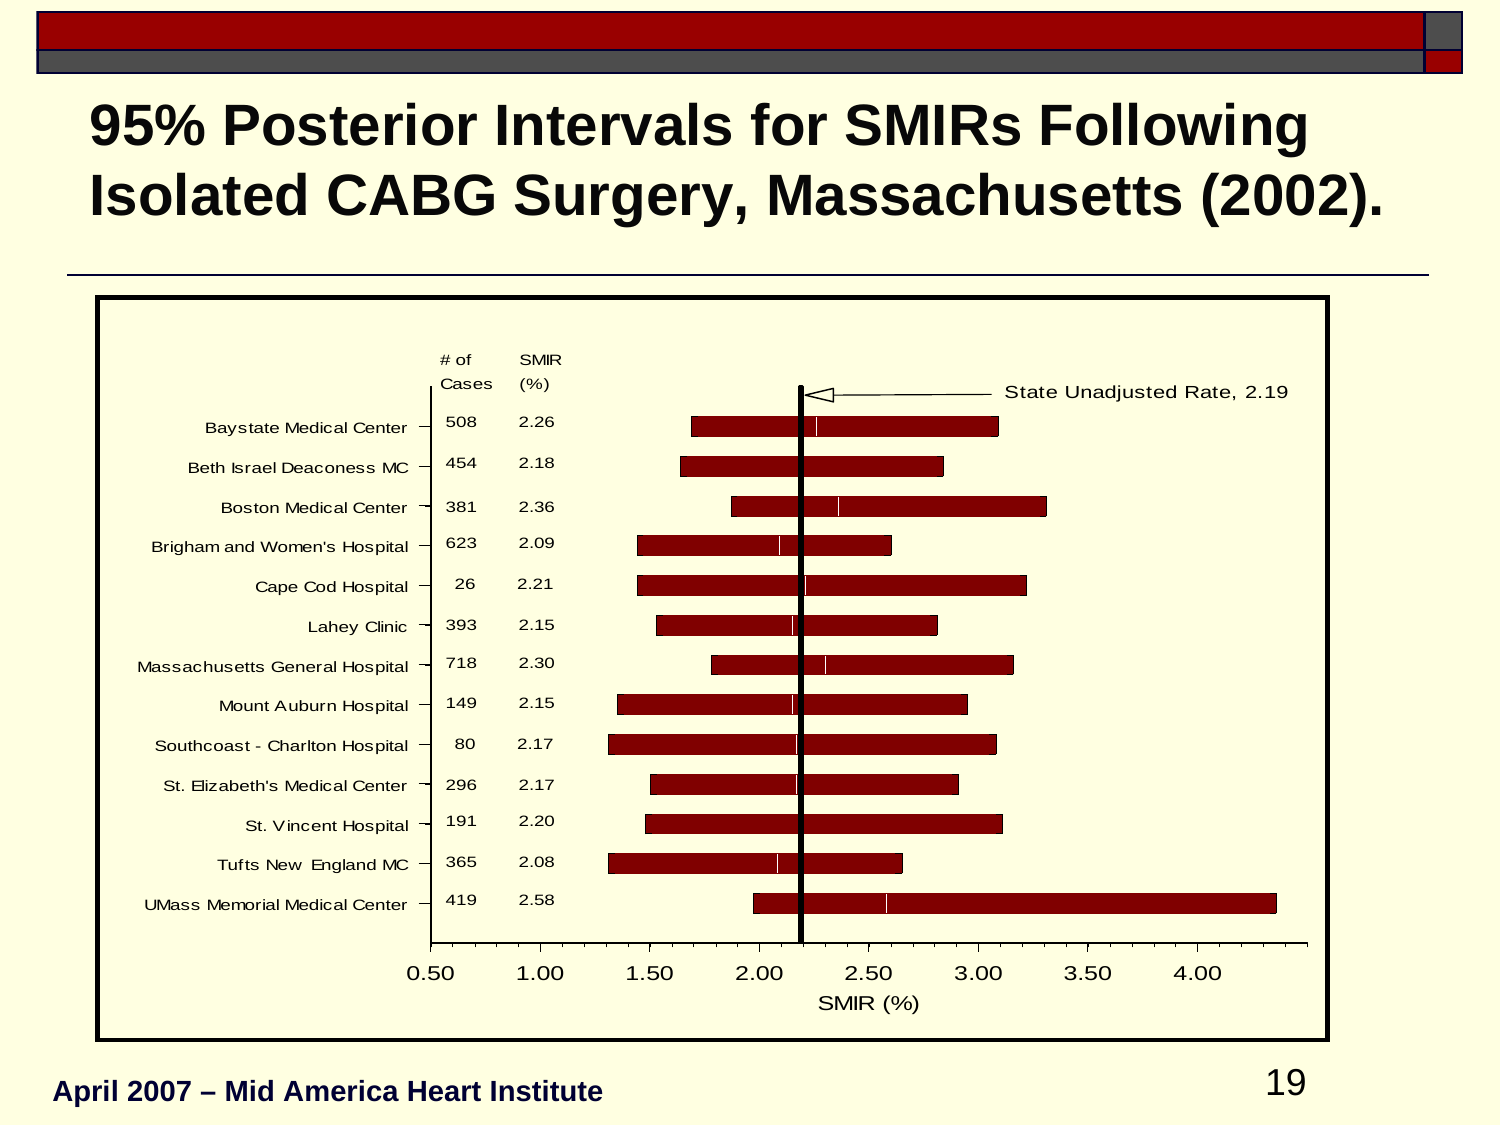

# 95% Posterior Intervals for SMIRs Following Isolated CABG Surgery, Massachusetts (2002).
19